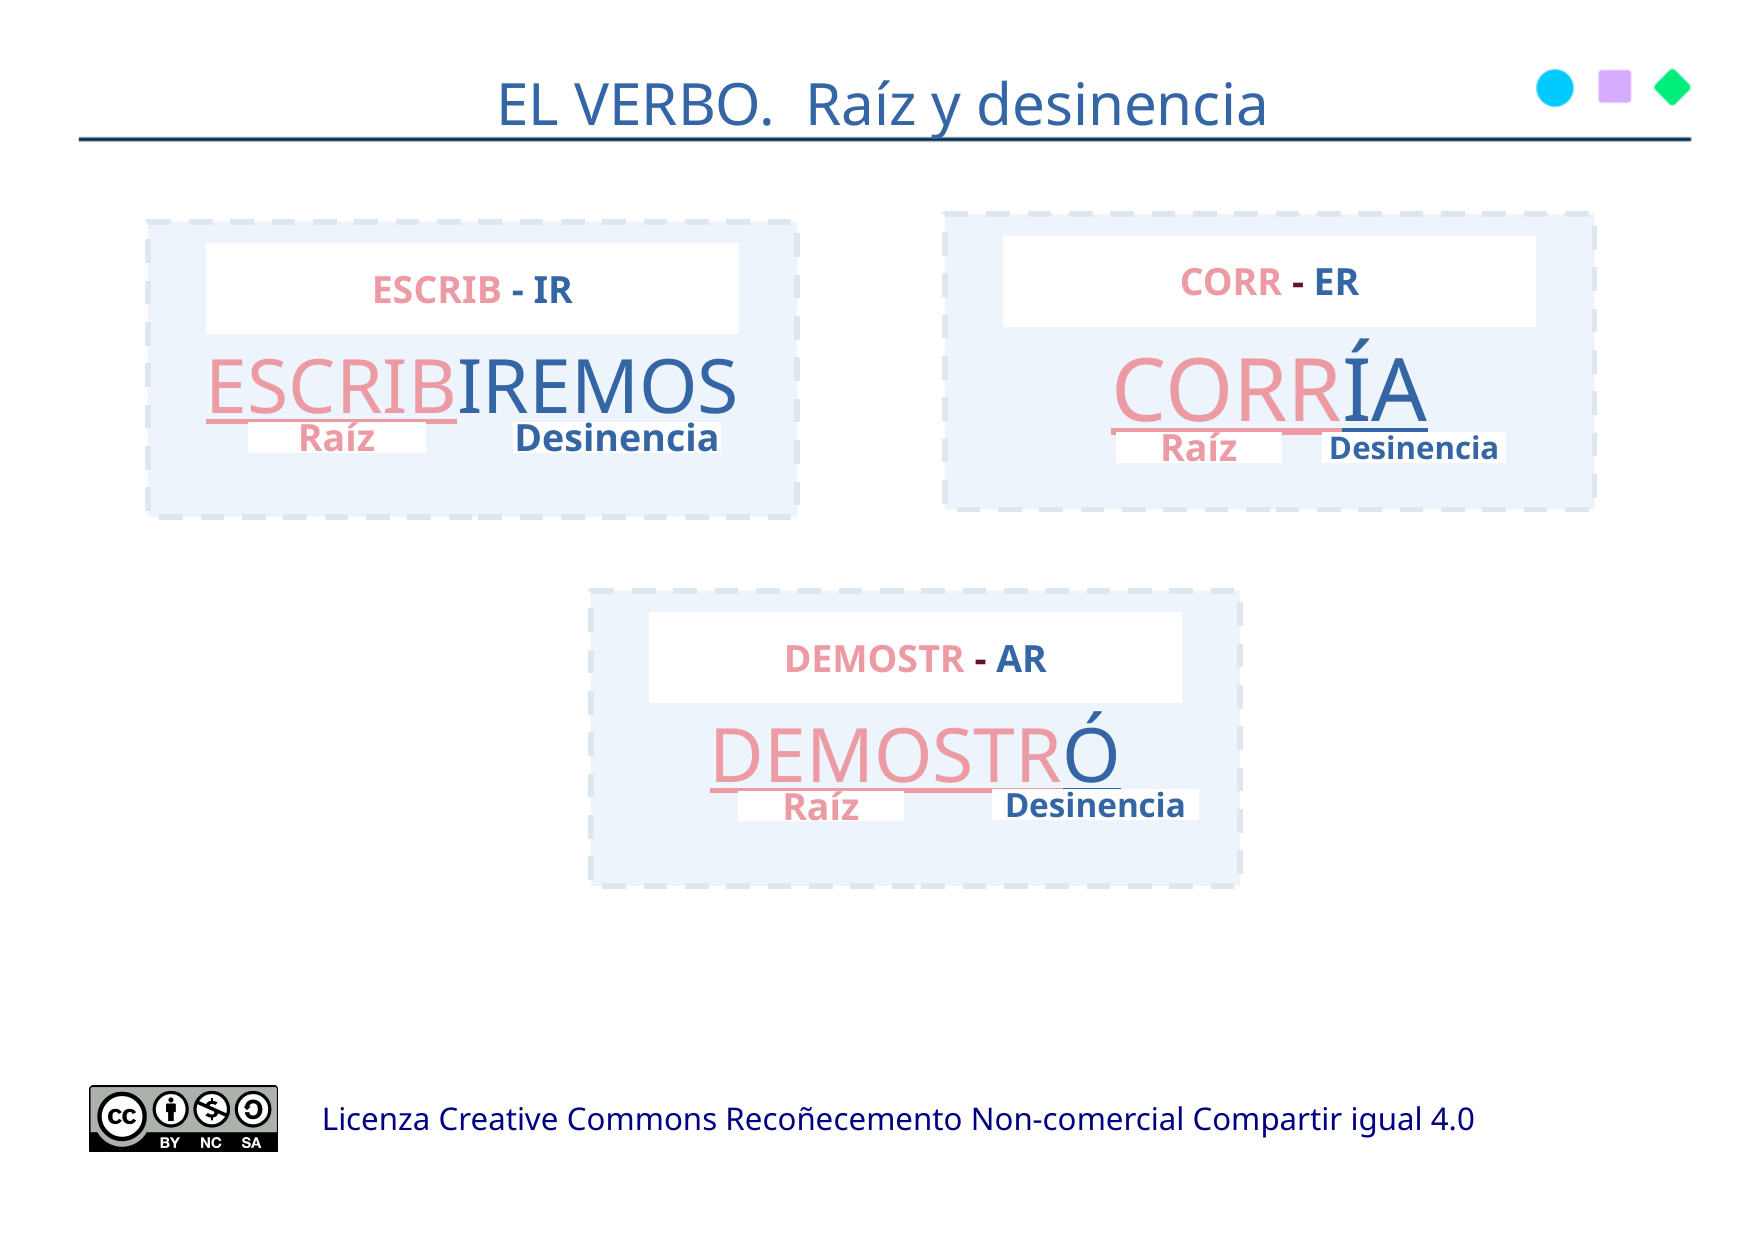

EL VERBO. Raíz y desinencia
CORR - ER
ESCRIB - IR
CORRÍA
ESCRIBIREMOS
Raíz
Desinencia
Raíz
Desinencia
DEMOSTR - AR
DEMOSTRÓ
Desinencia
Raíz
Licenza Creative Commons Recoñecemento Non-comercial Compartir igual 4.0